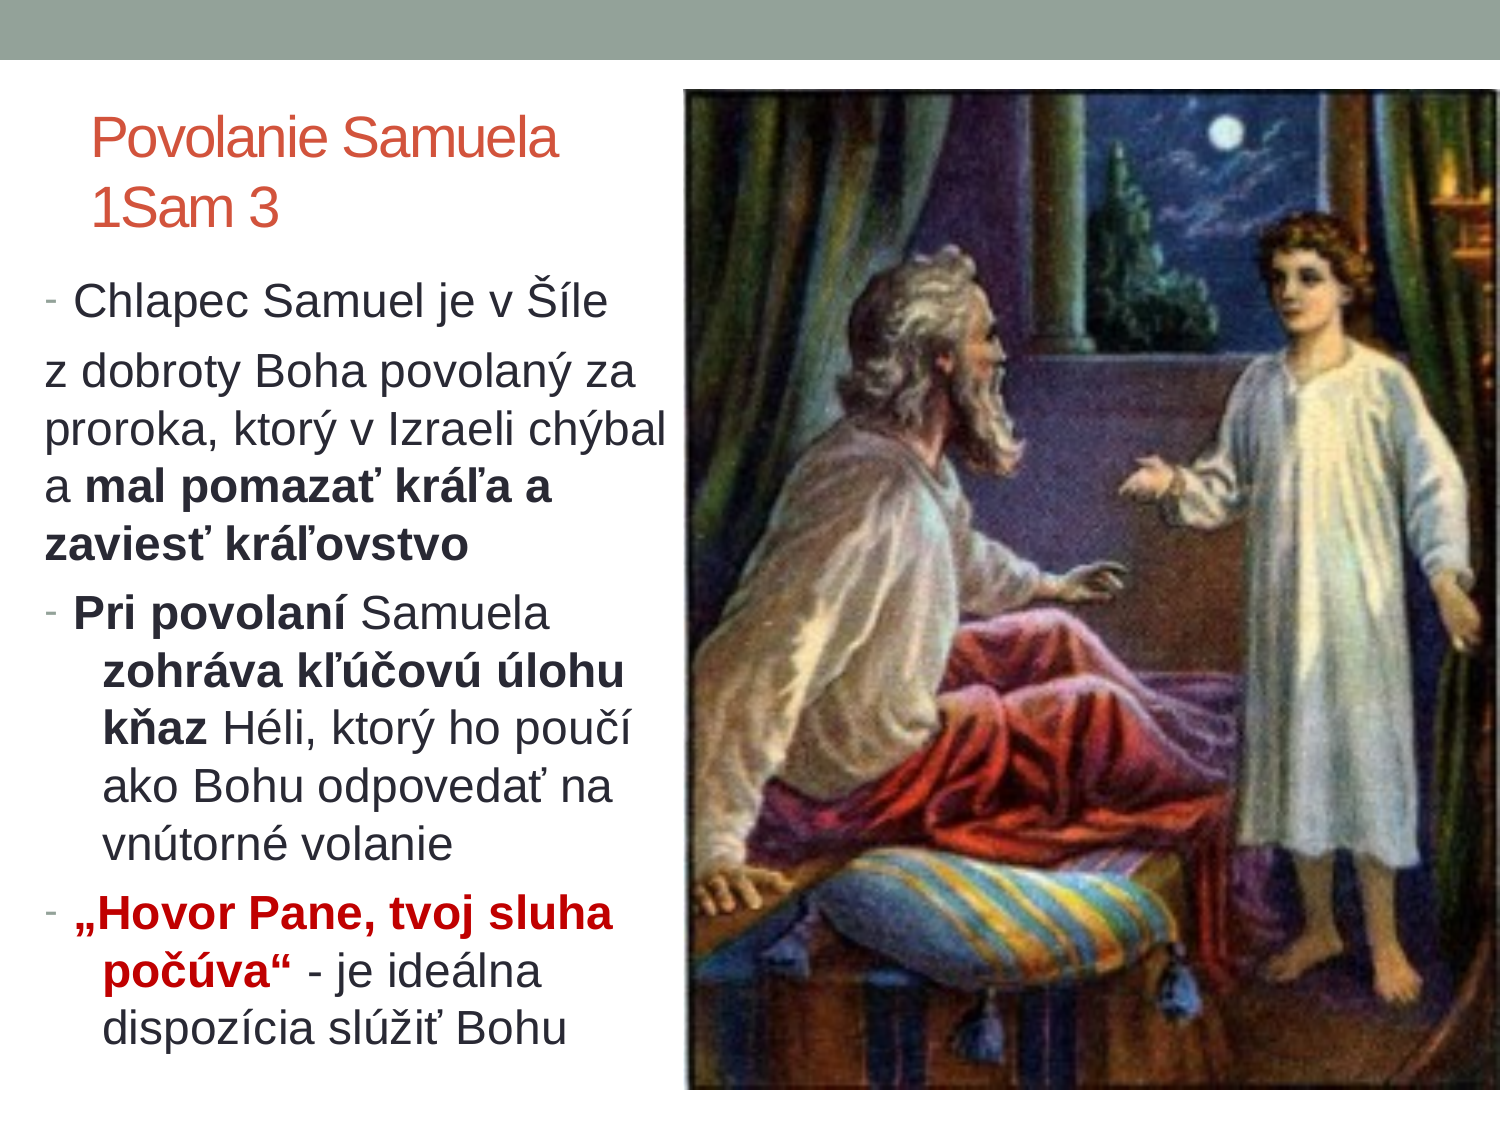

# Povolanie Samuela 1Sam 3
Chlapec Samuel je v Šíle
z dobroty Boha povolaný za proroka, ktorý v Izraeli chýbal a mal pomazať kráľa a zaviesť kráľovstvo
Pri povolaní Samuela zohráva kľúčovú úlohu kňaz Héli, ktorý ho poučí ako Bohu odpovedať na vnútorné volanie
„Hovor Pane, tvoj sluha počúva“ - je ideálna dispozícia slúžiť Bohu